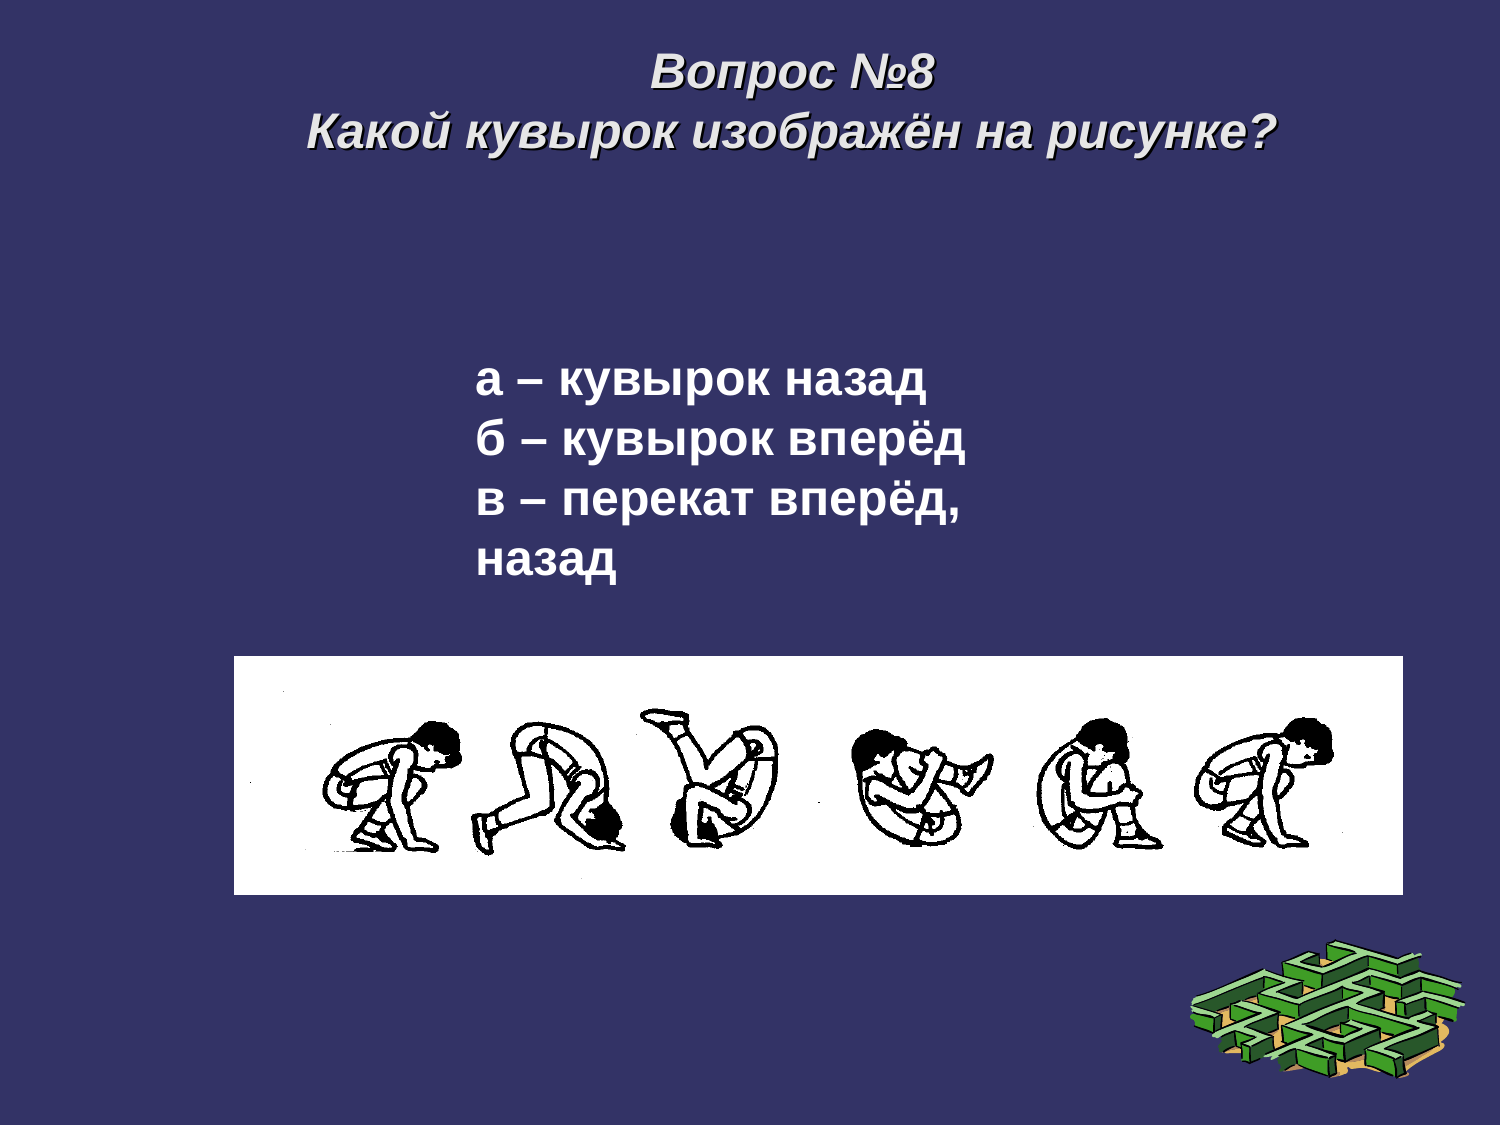

# Вопрос №8 Какой кувырок изображён на рисунке?
а – кувырок назад
б – кувырок вперёд
в – перекат вперёд, назад